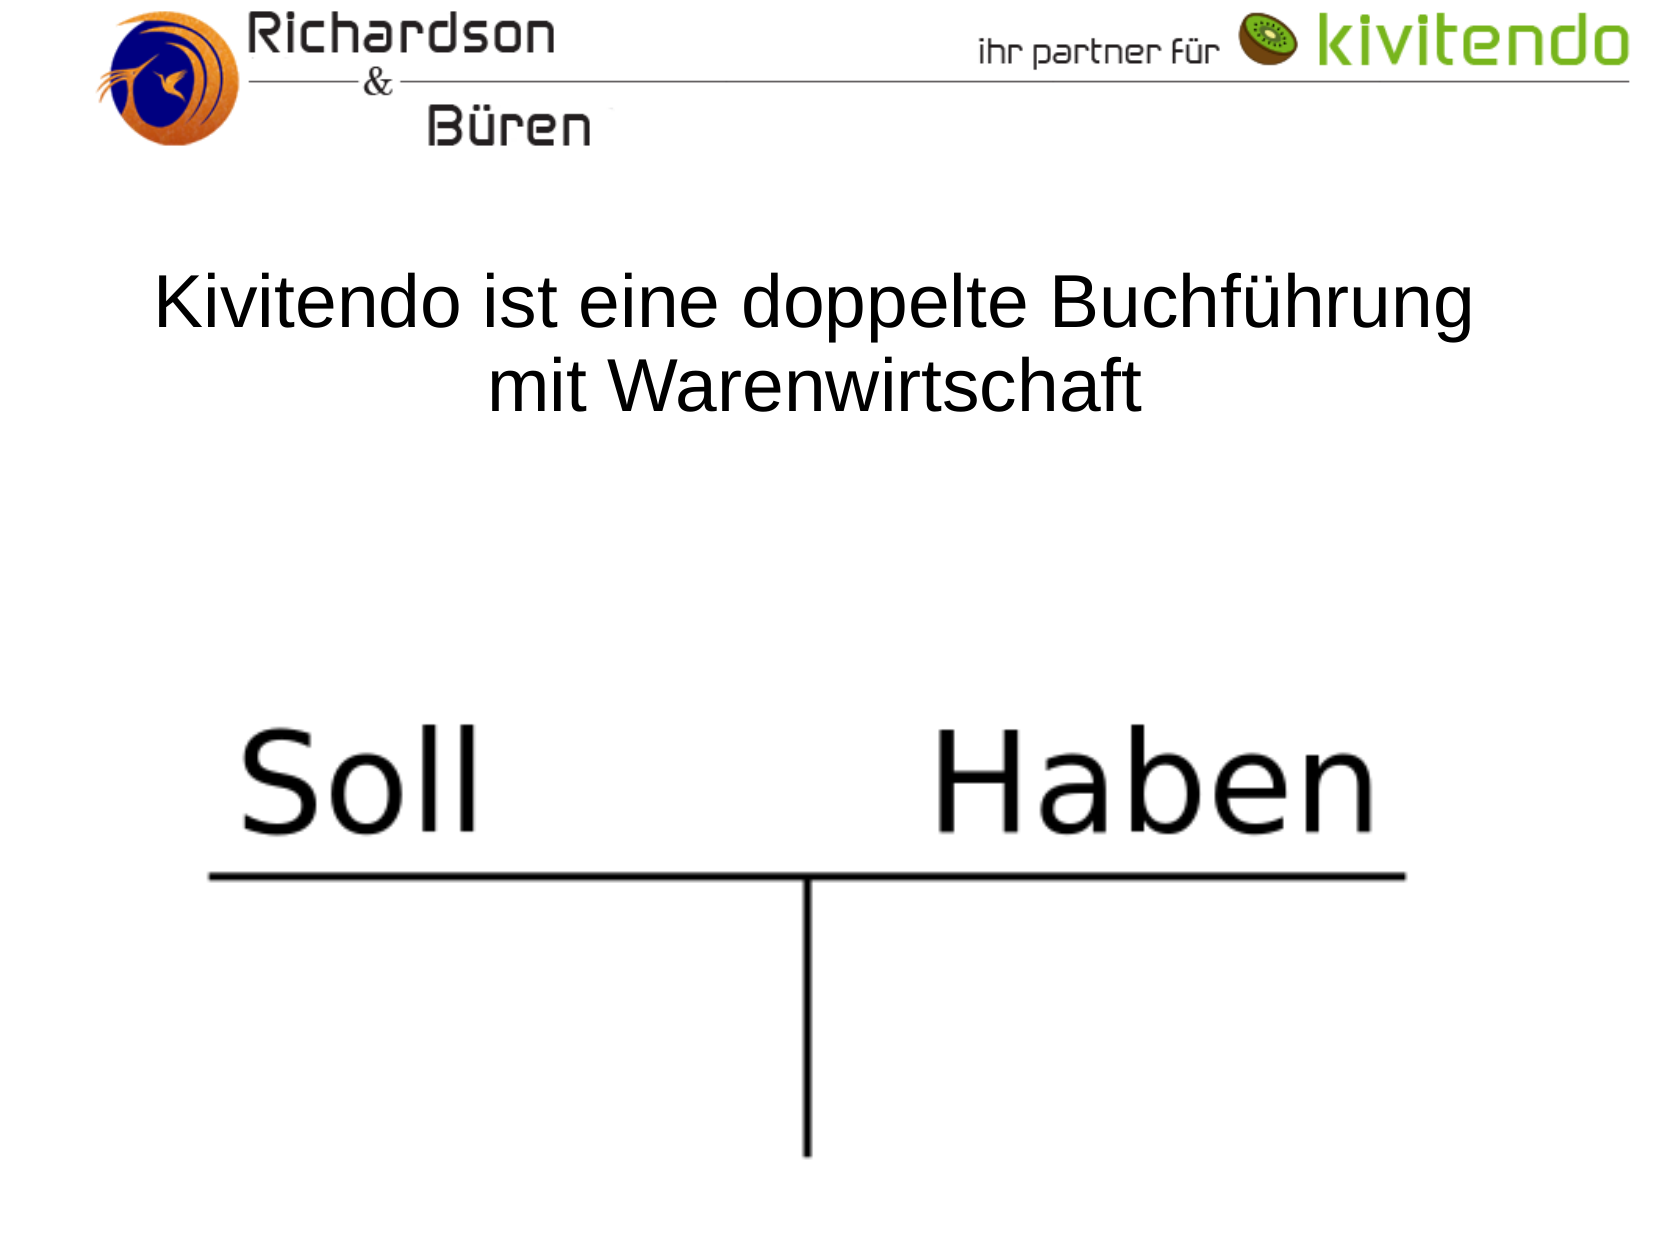

# Kivitendo ist eine doppelte Buchführung
mit Warenwirtschaft